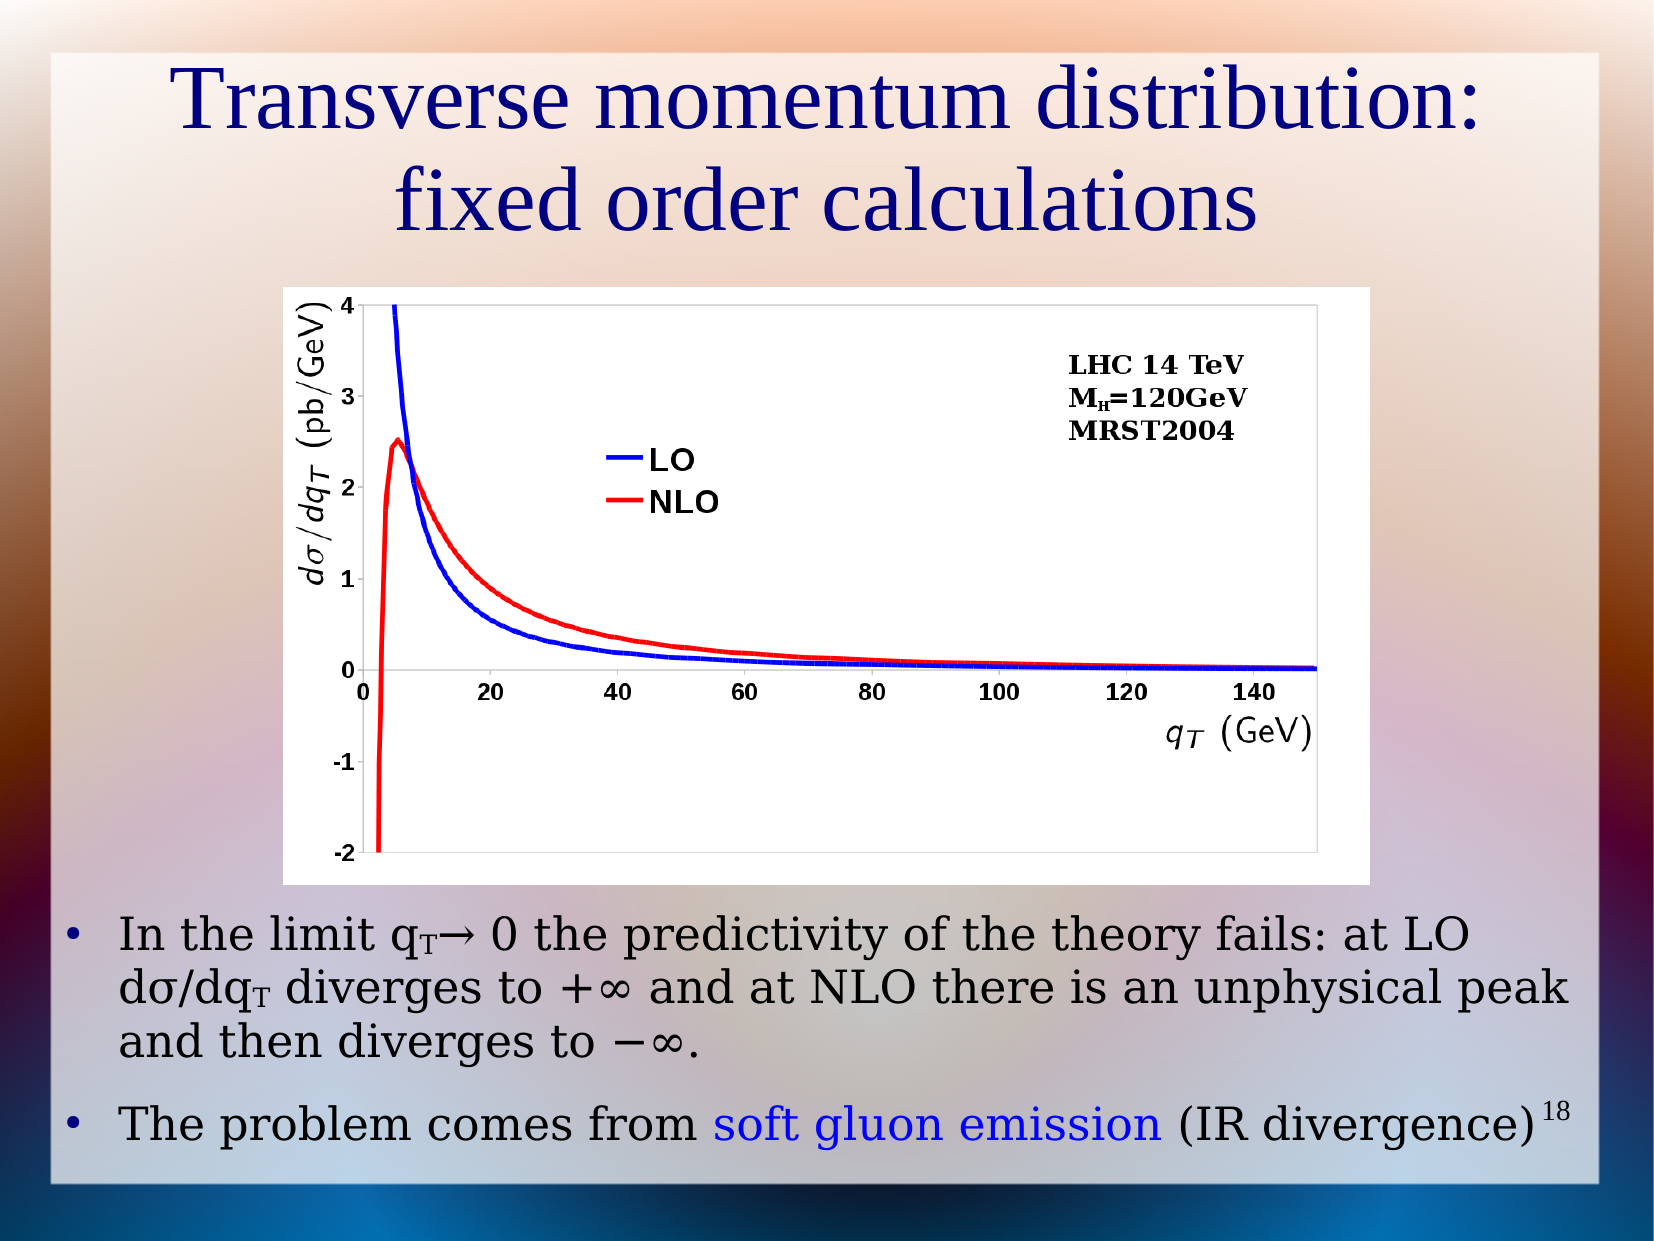

# Transverse momentum distribution: fixed order calculations
In the limit qT→ 0 the predictivity of the theory fails: at LO dσ/dqT diverges to +∞ and at NLO there is an unphysical peak and then diverges to −∞.
The problem comes from soft gluon emission (IR divergence)
18